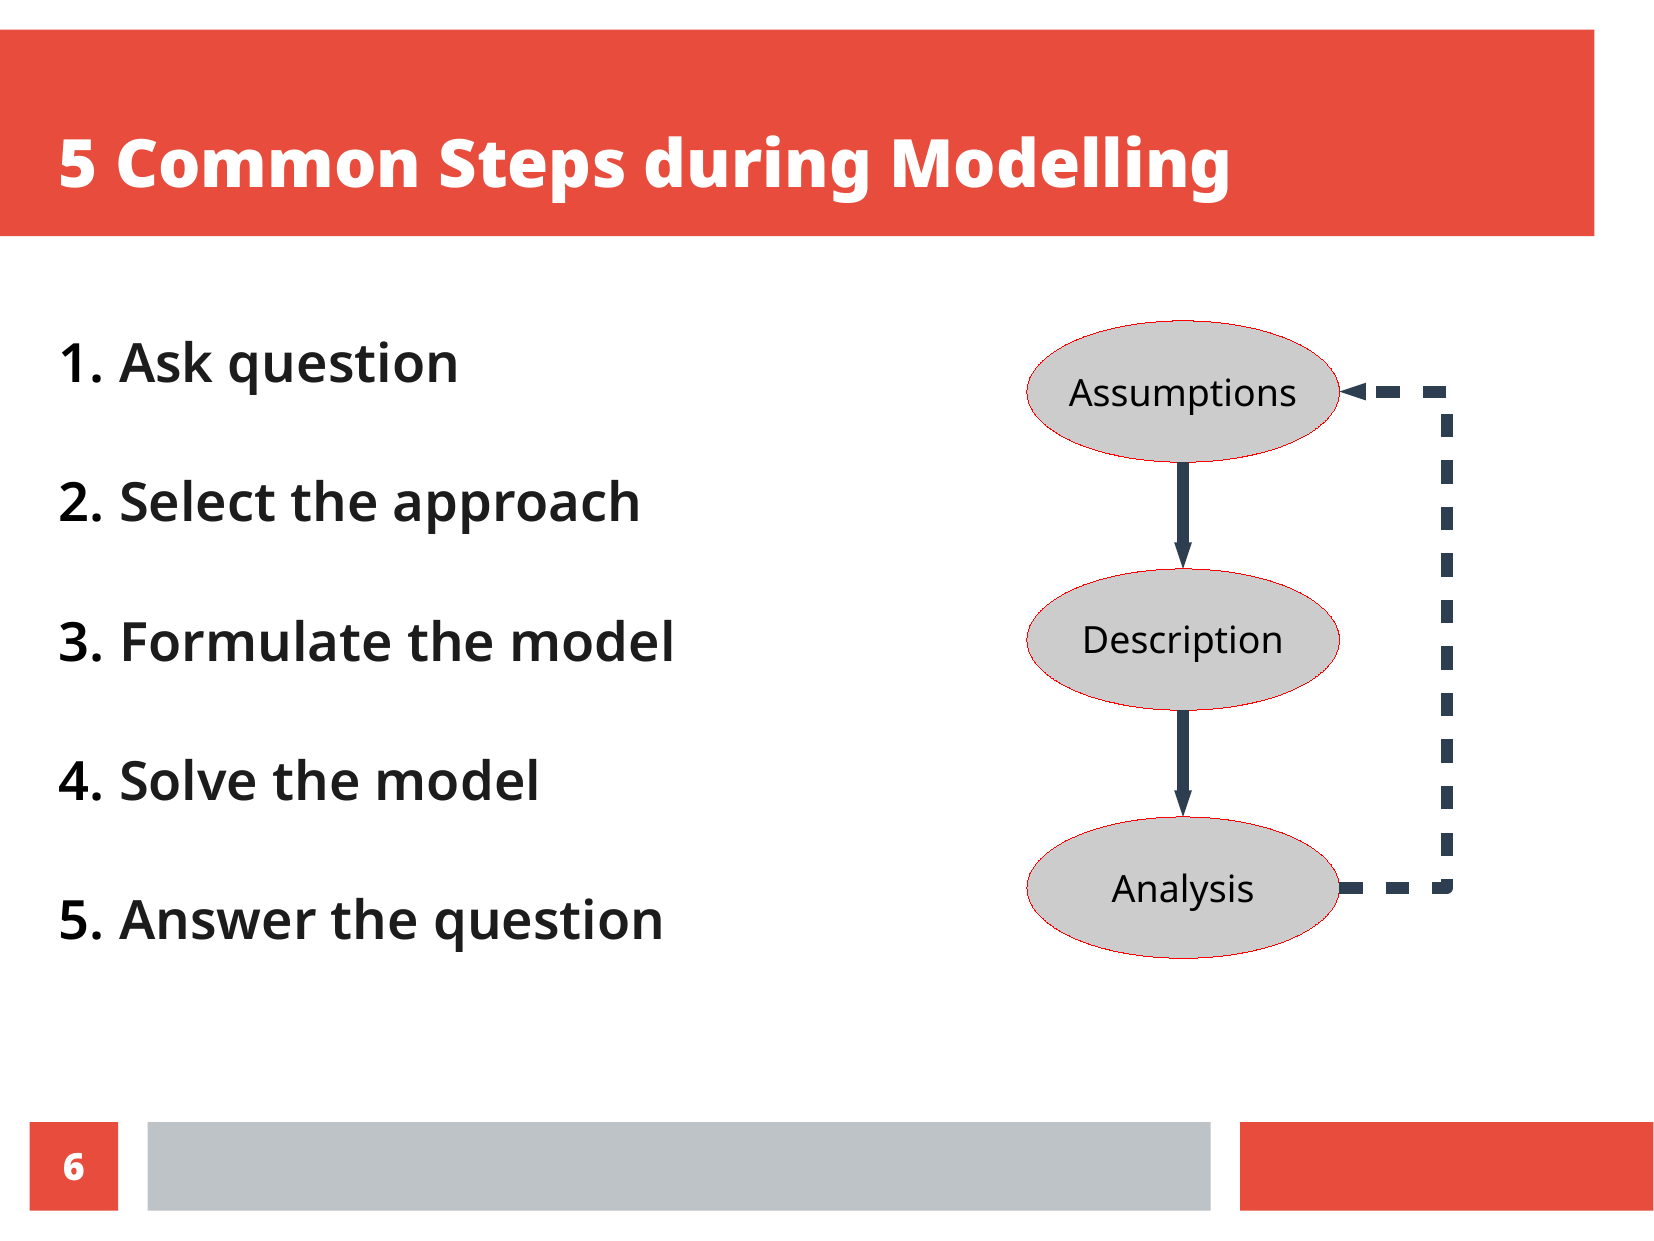

# 5 Common Steps during Modelling
Assumptions
 Ask question
 Select the approach
 Formulate the model
 Solve the model
 Answer the question
Description
Analysis
6